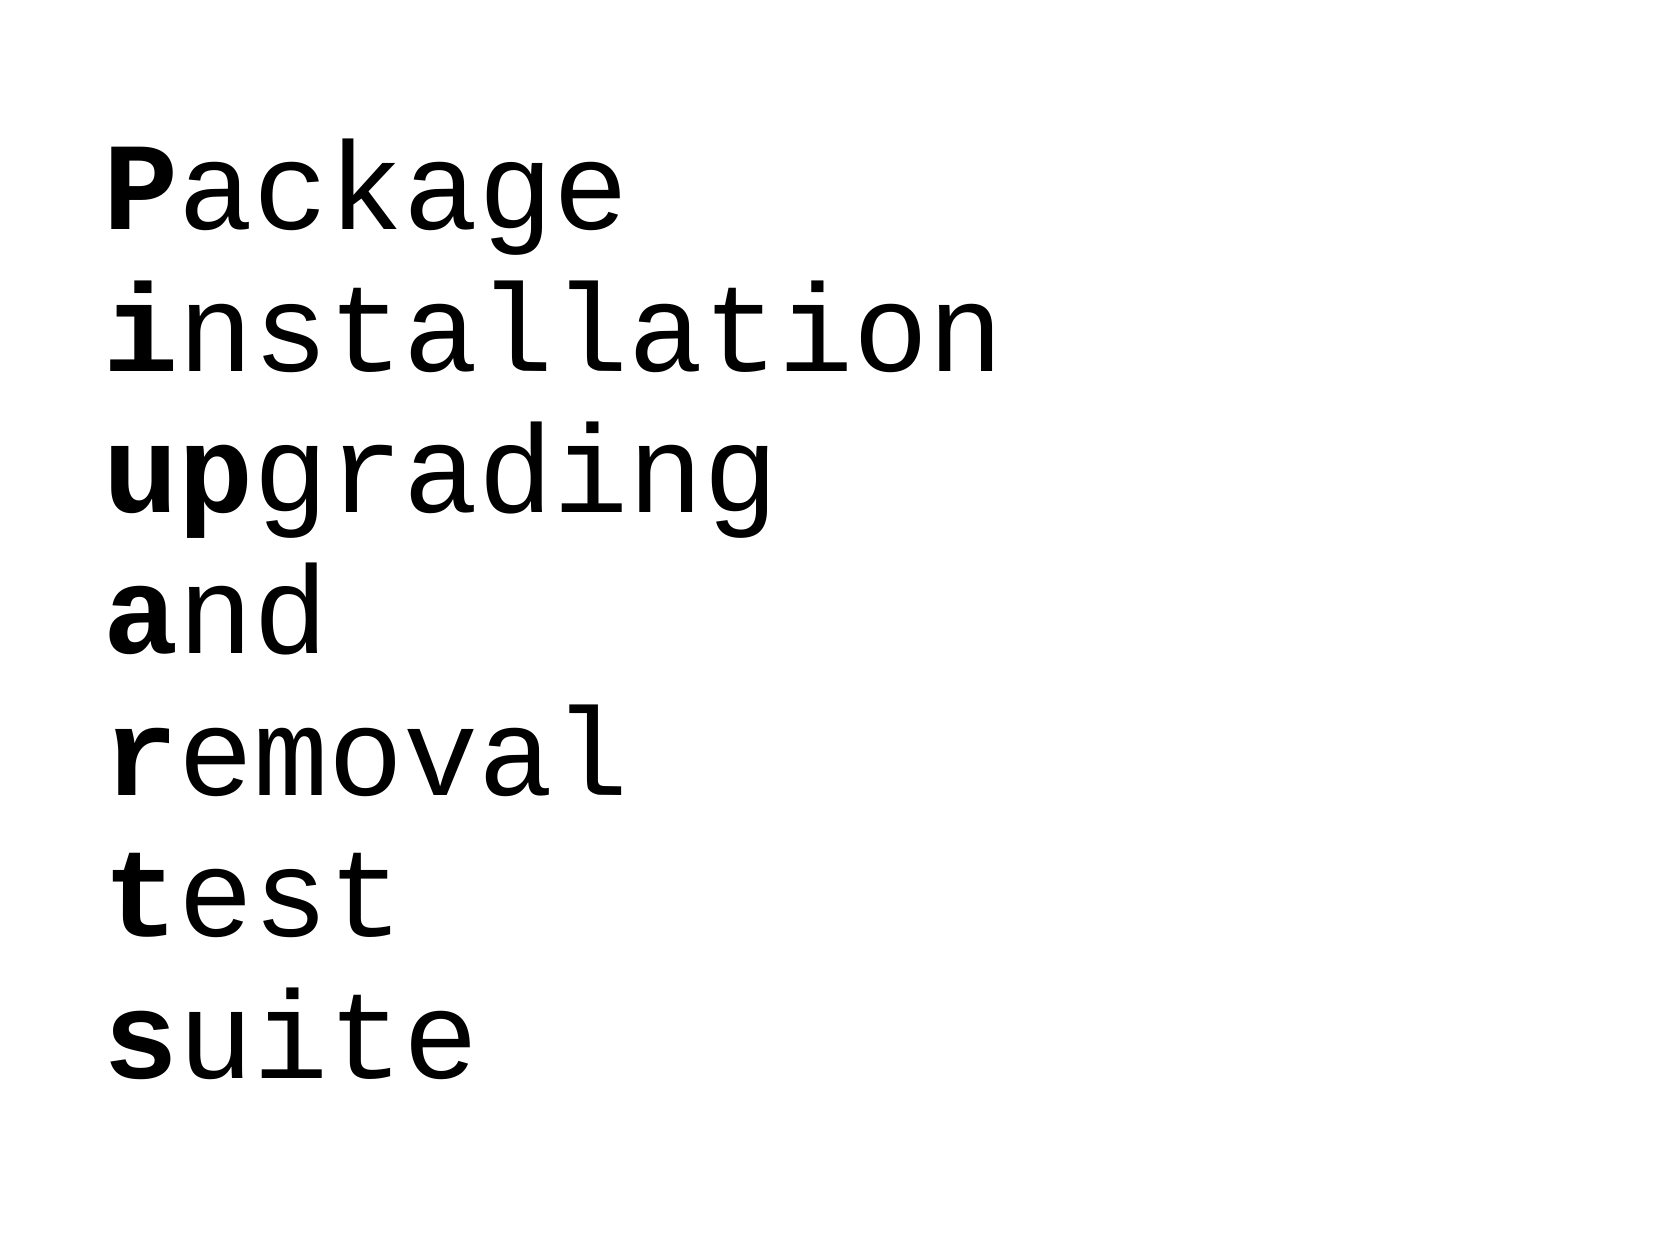

Package
installation
upgrading
and
removal
test
suite